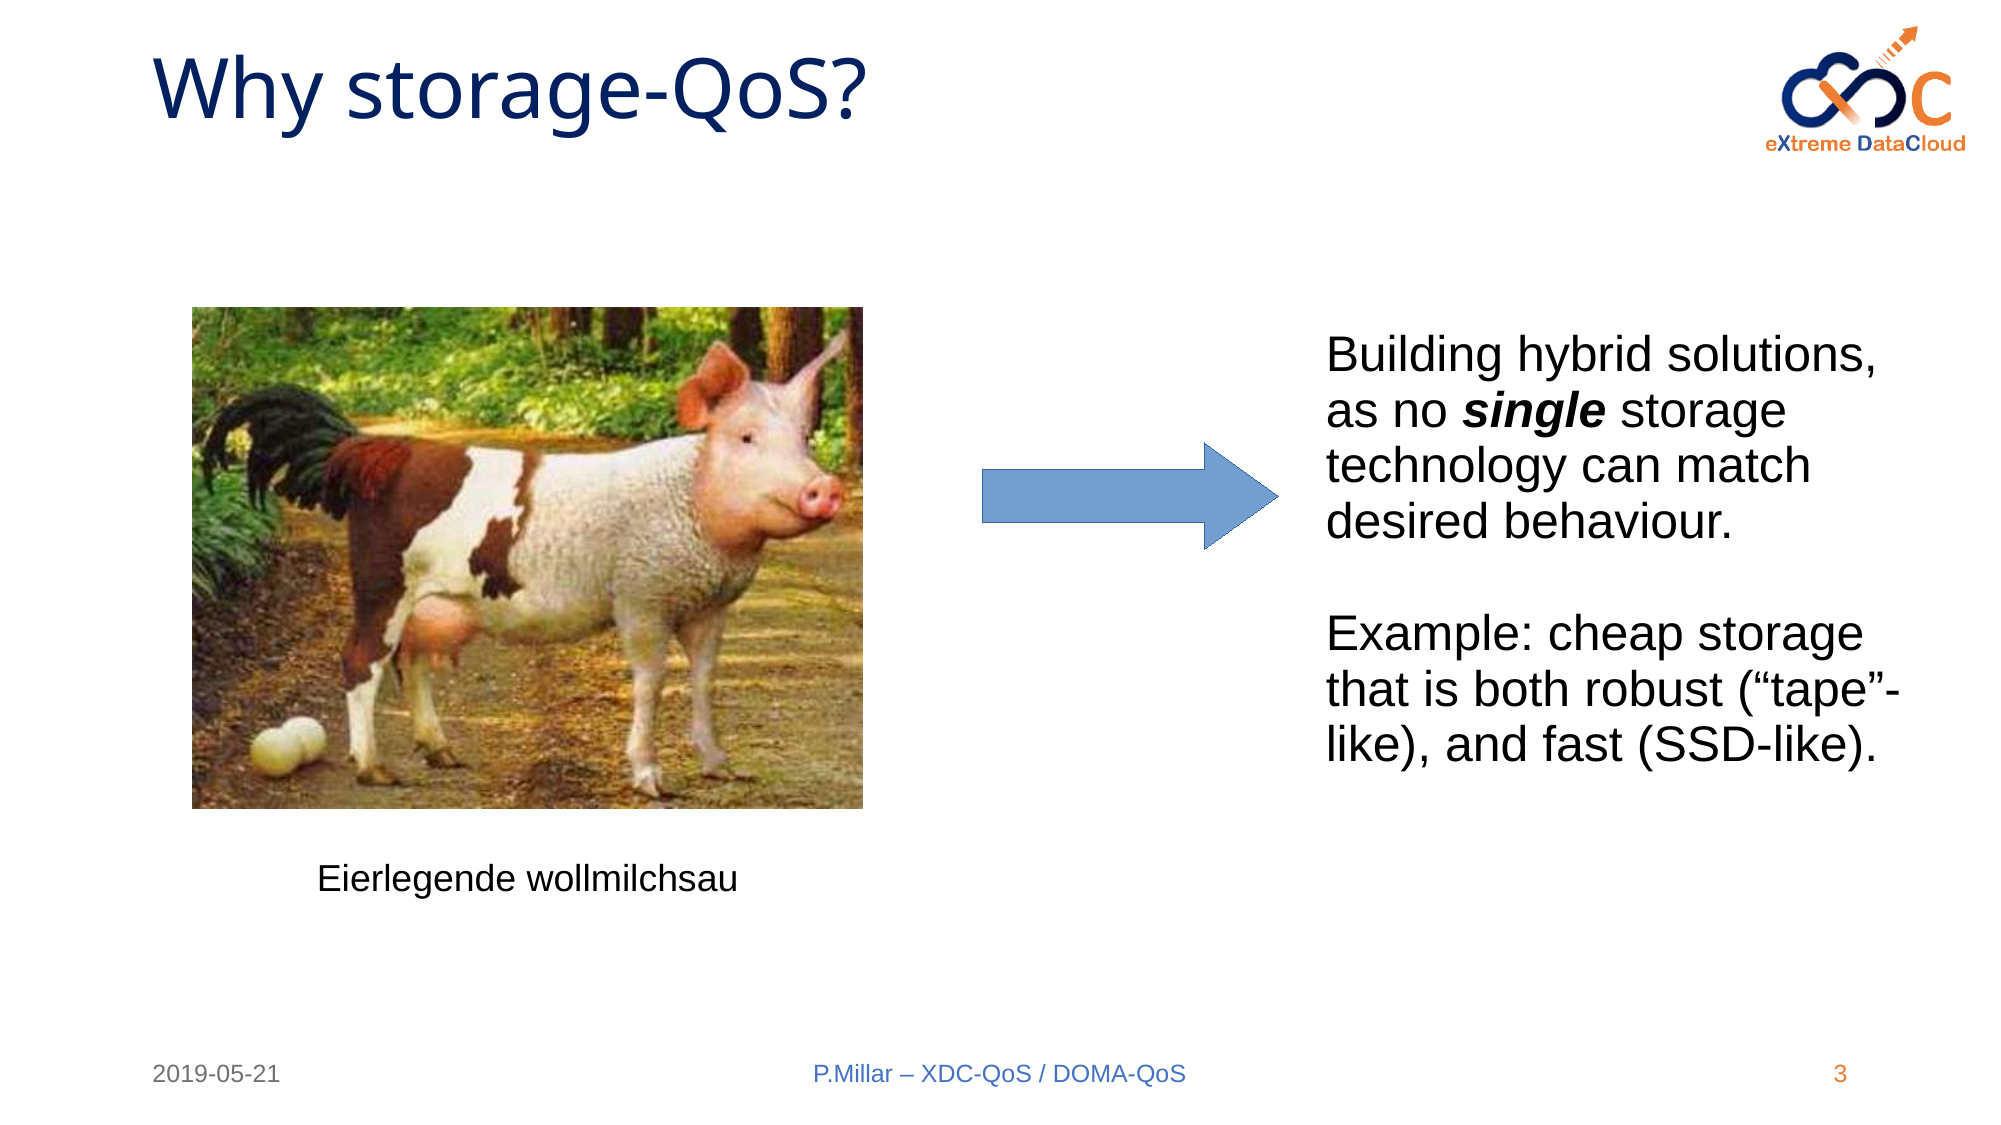

# Why storage-QoS?
Building hybrid solutions, as no single storage technology can match desired behaviour.
Example: cheap storage that is both robust (“tape”-like), and fast (SSD-like).
Eierlegende wollmilchsau
2019-05-21
P.Millar – XDC-QoS / DOMA-QoS